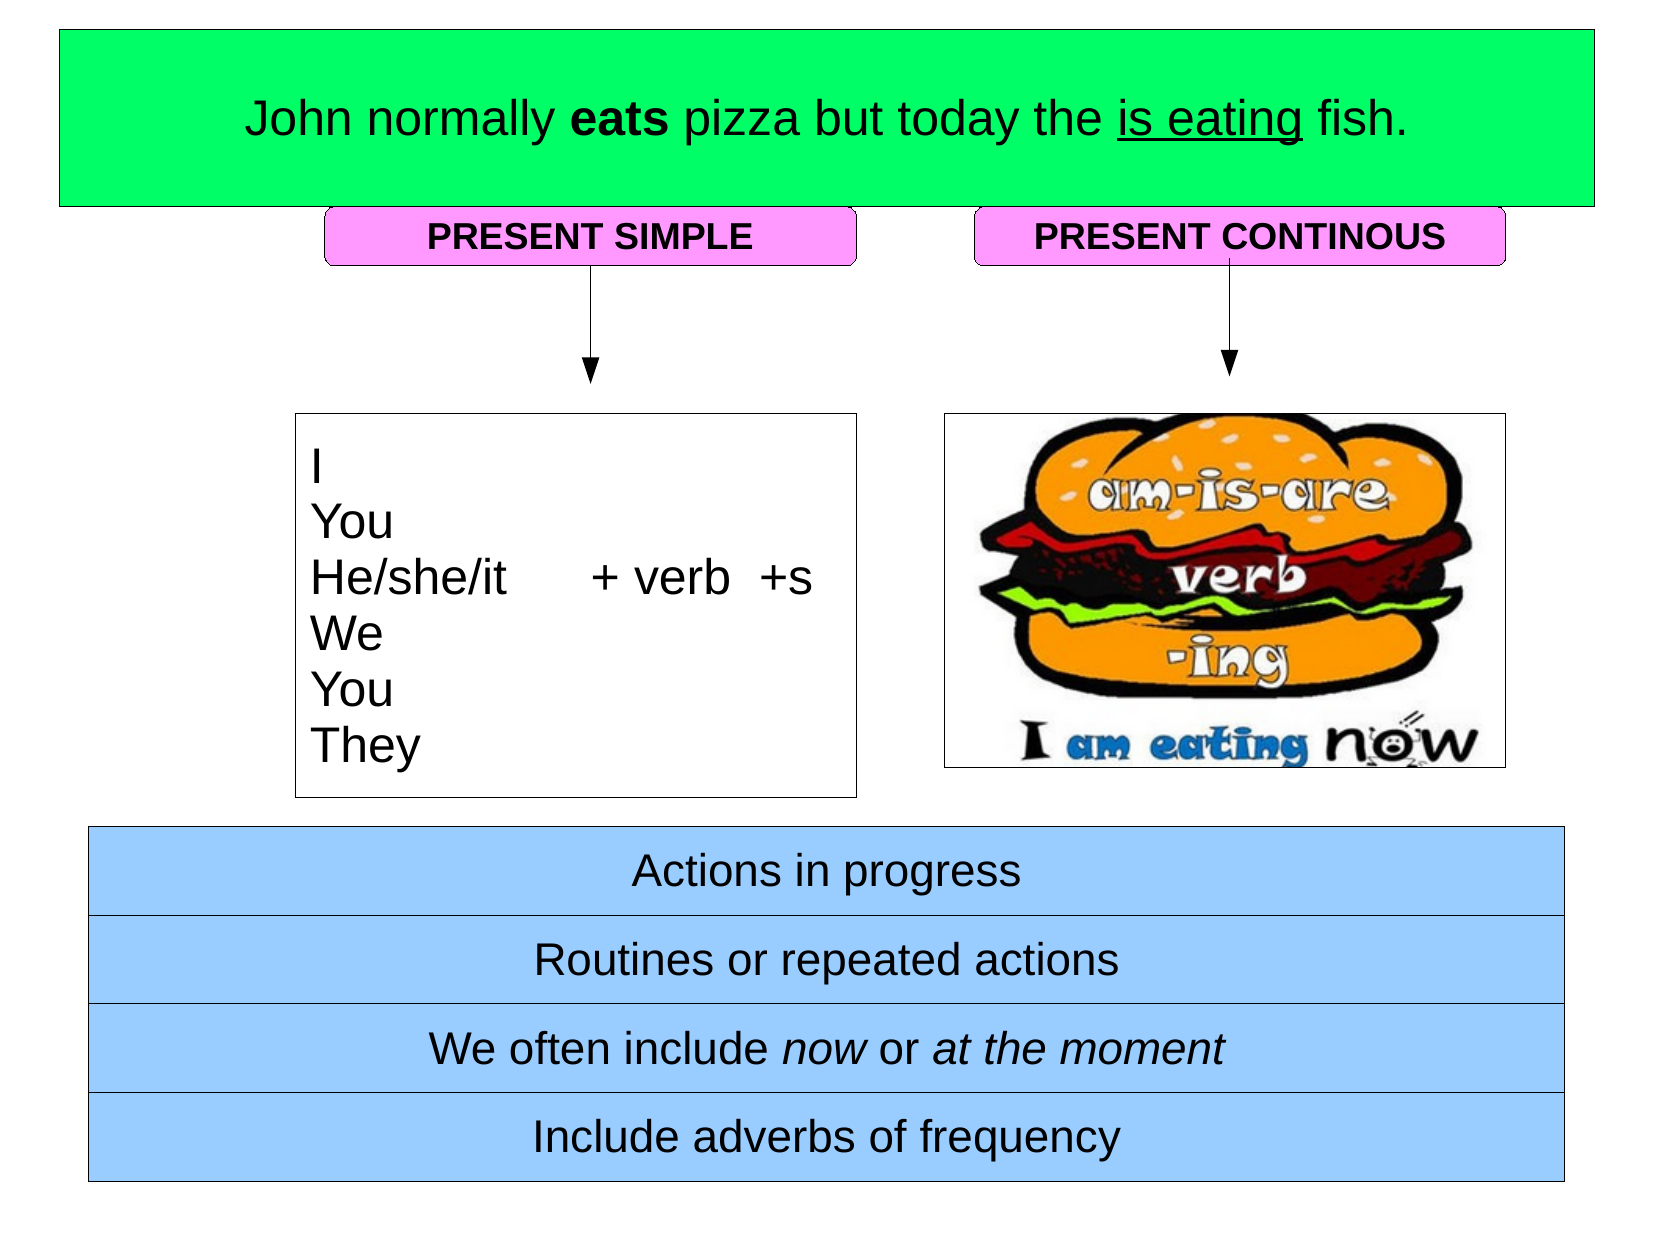

John normally eats pizza but today the is eating fish.
PRESENT SIMPLE
PRESENT CONTINOUS
I
You
He/she/it + verb +s
We
You
They
Actions in progress
Routines or repeated actions
We often include now or at the moment
Include adverbs of frequency